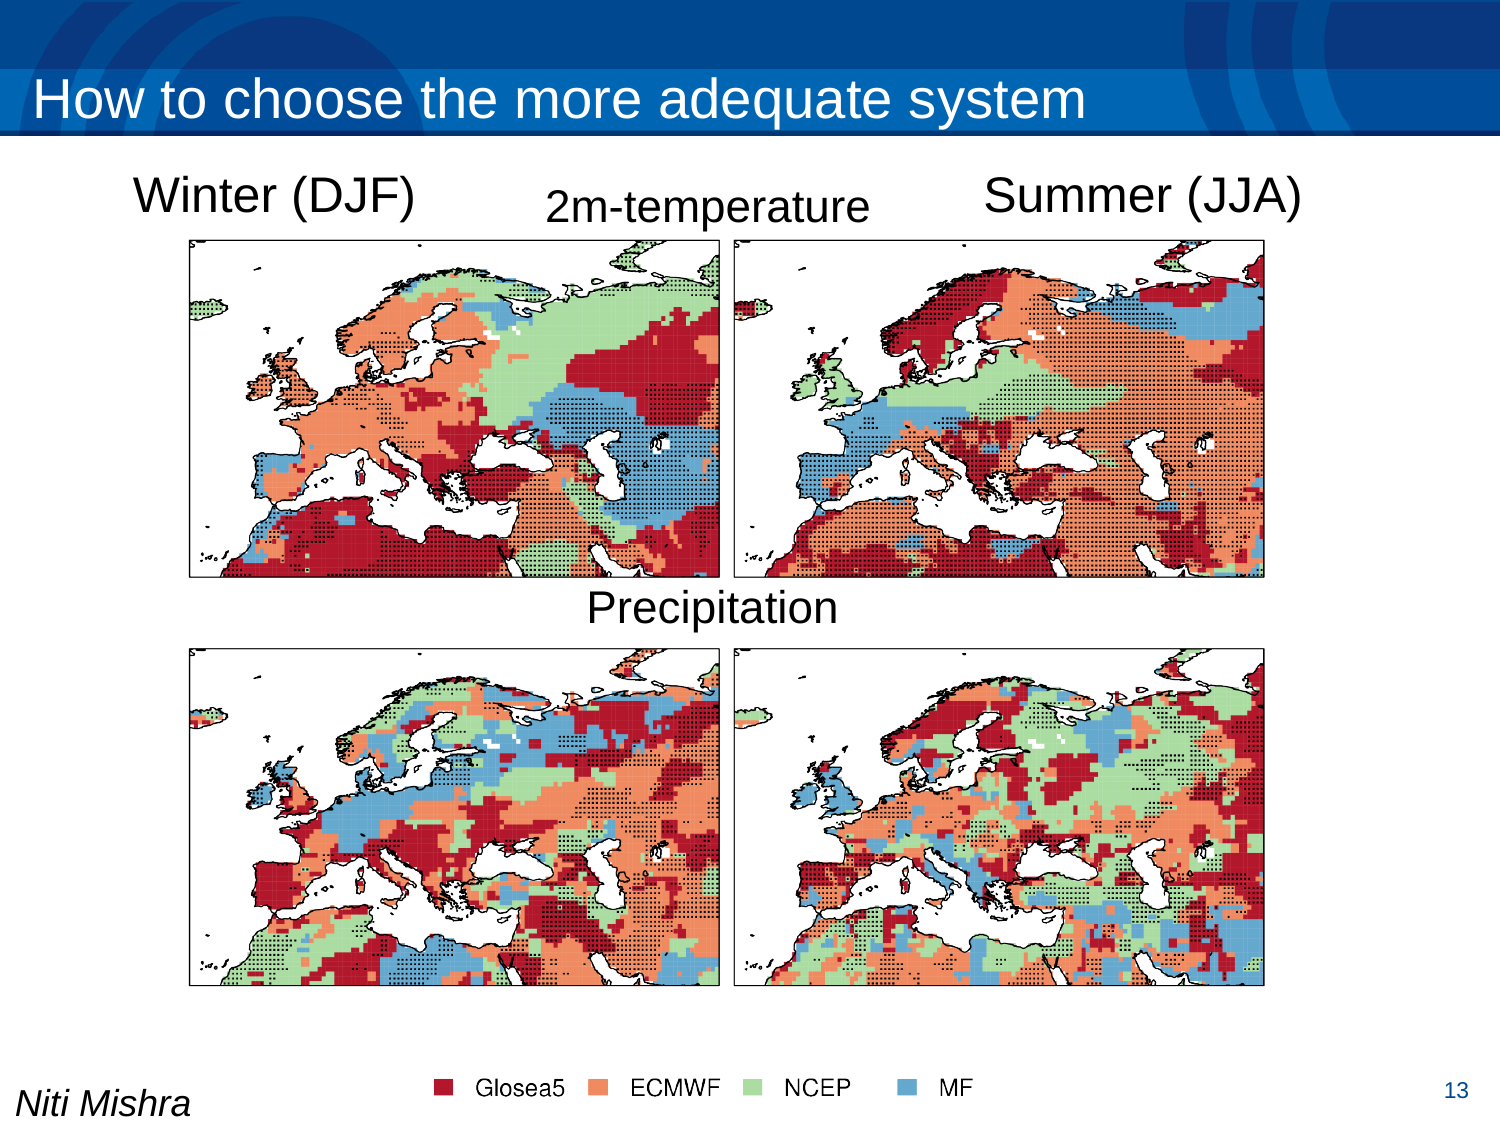

# How to choose the more adequate system
Winter (DJF)
Summer (JJA)
2m-temperature
Precipitation
Niti Mishra